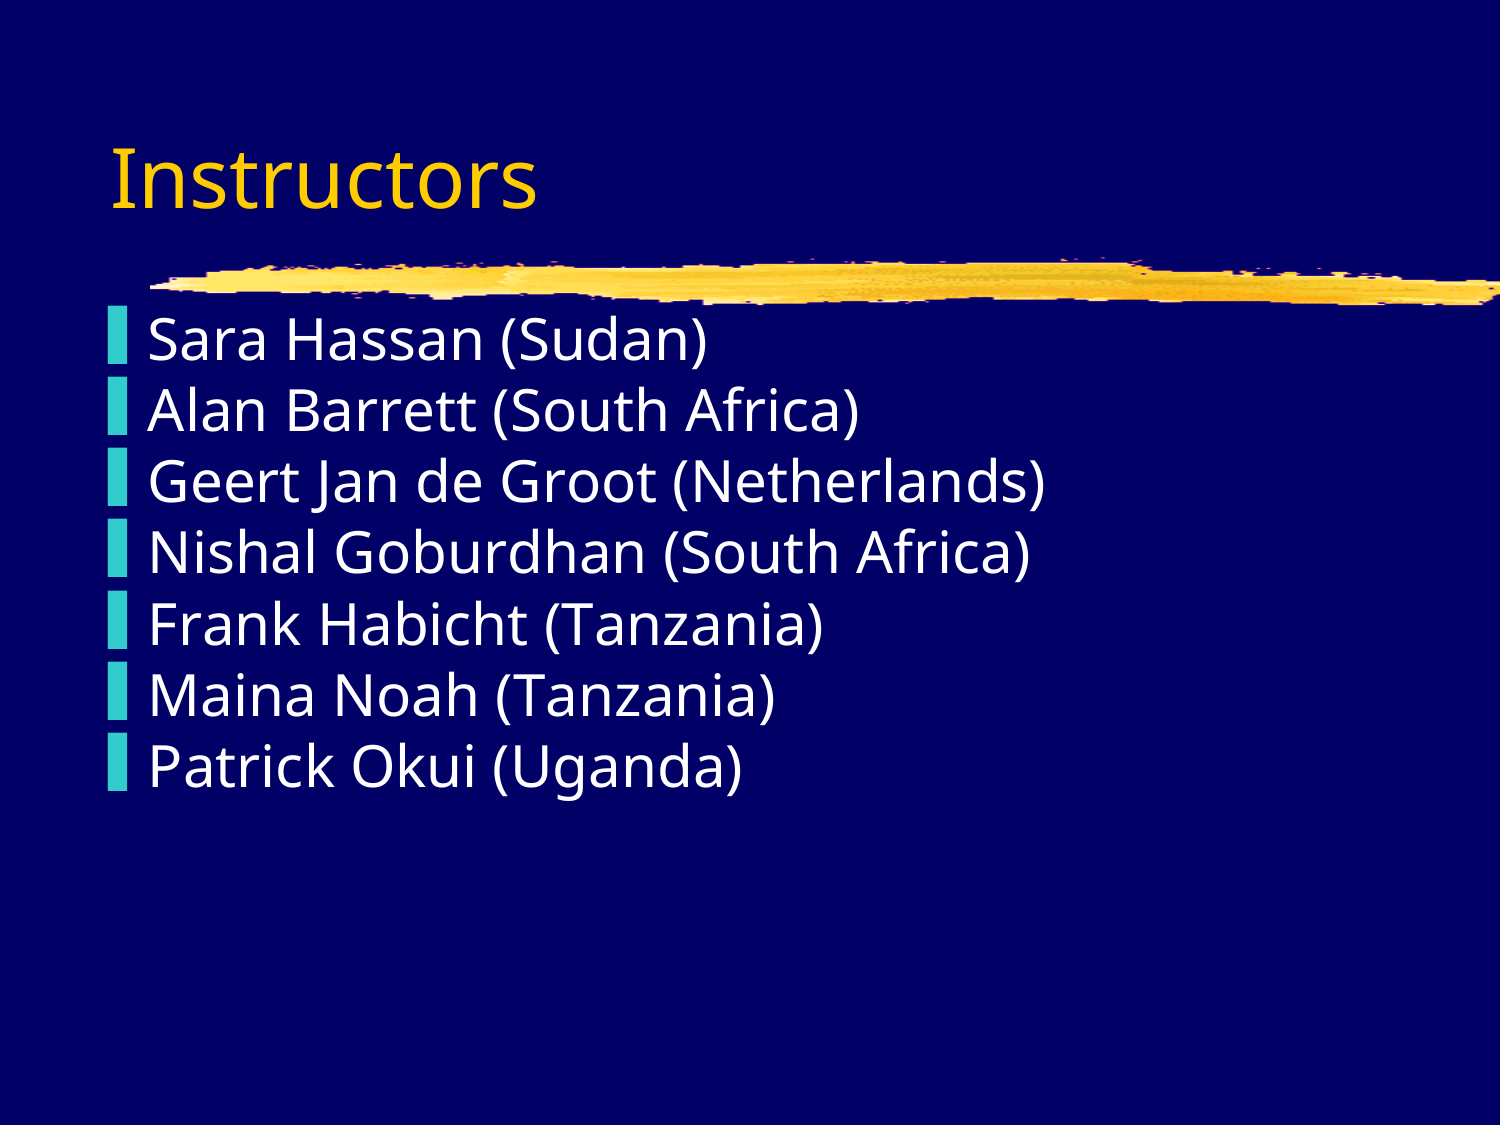

# Instructors
Sara Hassan (Sudan)
Alan Barrett (South Africa)
Geert Jan de Groot (Netherlands)‏
Nishal Goburdhan (South Africa)
Frank Habicht (Tanzania)
Maina Noah (Tanzania)
Patrick Okui (Uganda)